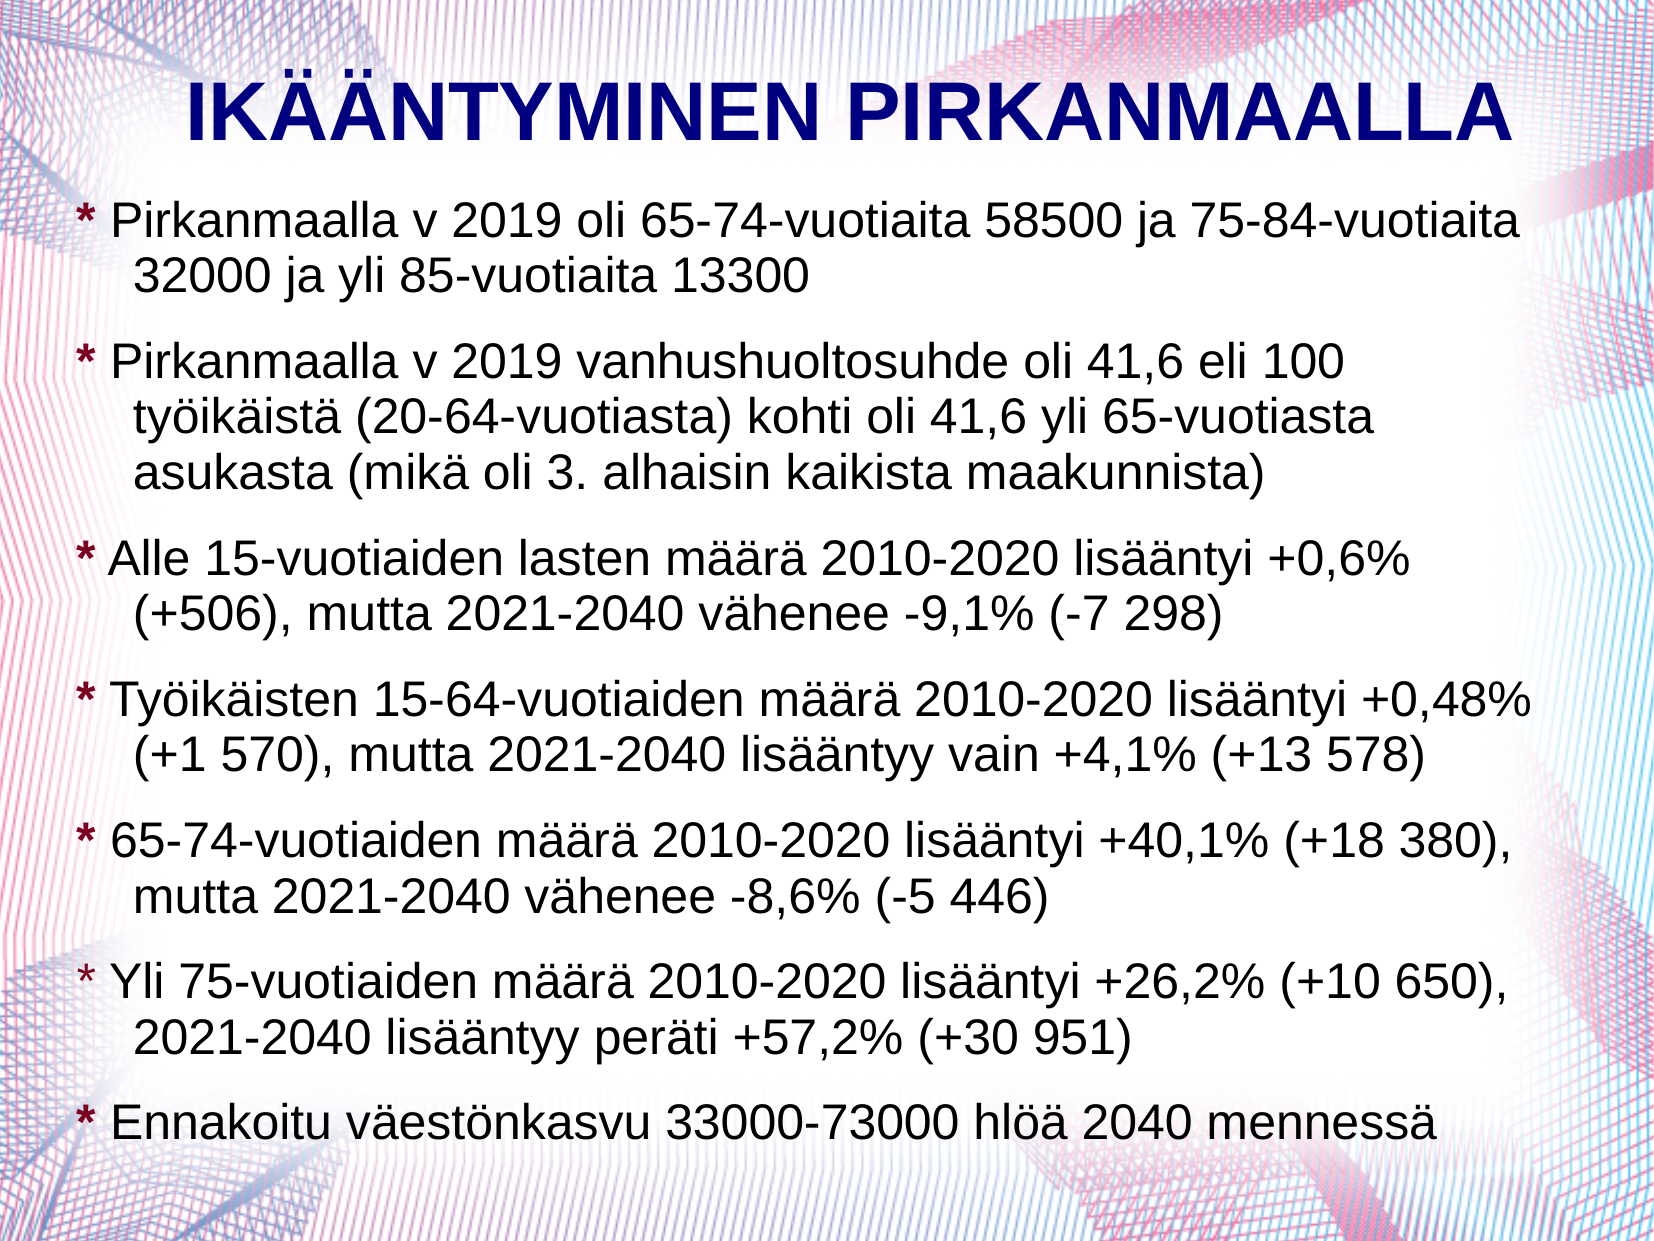

# IKÄÄNTYMINEN PIRKANMAALLA
* Pirkanmaalla v 2019 oli 65-74-vuotiaita 58500 ja 75-84-vuotiaita 32000 ja yli 85-vuotiaita 13300
* Pirkanmaalla v 2019 vanhushuoltosuhde oli 41,6 eli 100 työikäistä (20-64-vuotiasta) kohti oli 41,6 yli 65-vuotiasta asukasta (mikä oli 3. alhaisin kaikista maakunnista)
* Alle 15-vuotiaiden lasten määrä 2010-2020 lisääntyi +0,6% (+506), mutta 2021-2040 vähenee -9,1% (-7 298)
* Työikäisten 15-64-vuotiaiden määrä 2010-2020 lisääntyi +0,48% (+1 570), mutta 2021-2040 lisääntyy vain +4,1% (+13 578)
* 65-74-vuotiaiden määrä 2010-2020 lisääntyi +40,1% (+18 380), mutta 2021-2040 vähenee -8,6% (-5 446)
* Yli 75-vuotiaiden määrä 2010-2020 lisääntyi +26,2% (+10 650), 2021-2040 lisääntyy peräti +57,2% (+30 951)
* Ennakoitu väestönkasvu 33000-73000 hlöä 2040 mennessä